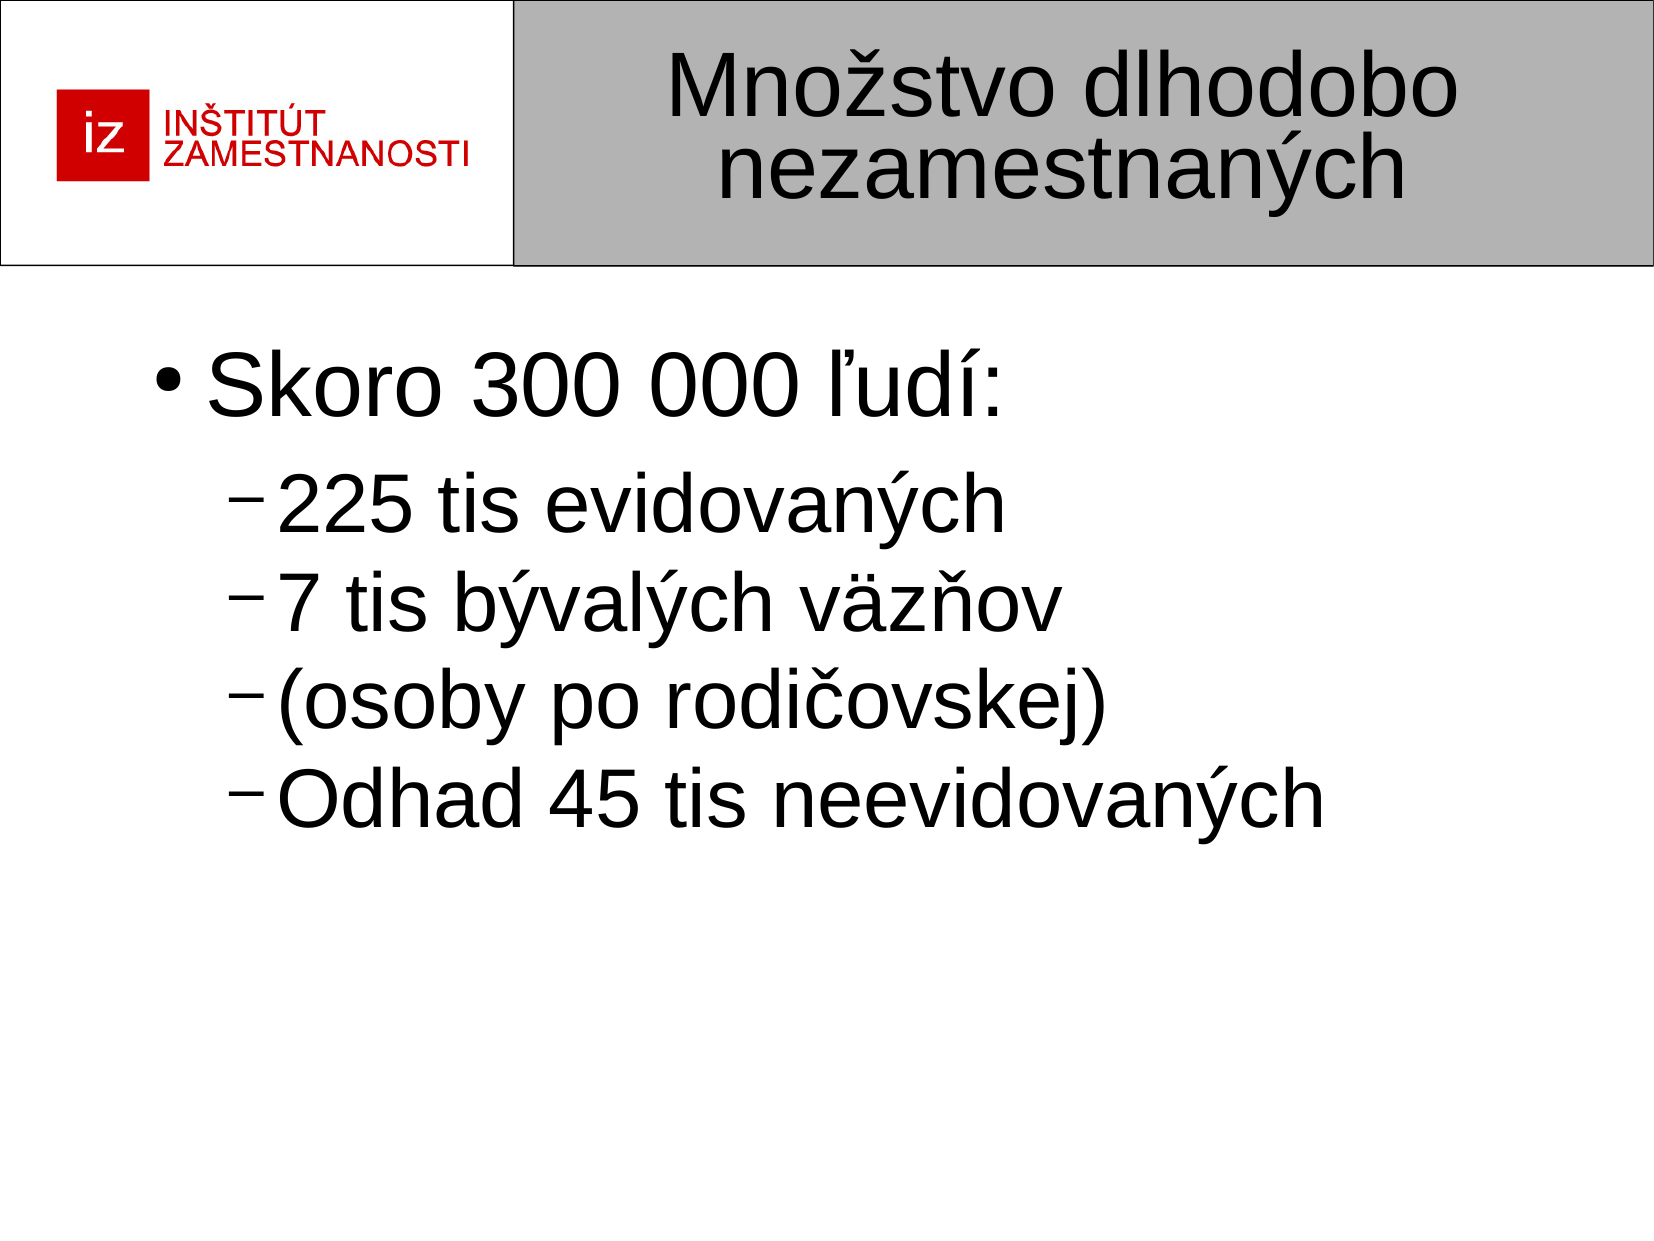

# Množstvo dlhodobo nezamestnaných
Skoro 300 000 ľudí:
225 tis evidovaných
7 tis bývalých väzňov
(osoby po rodičovskej)
Odhad 45 tis neevidovaných